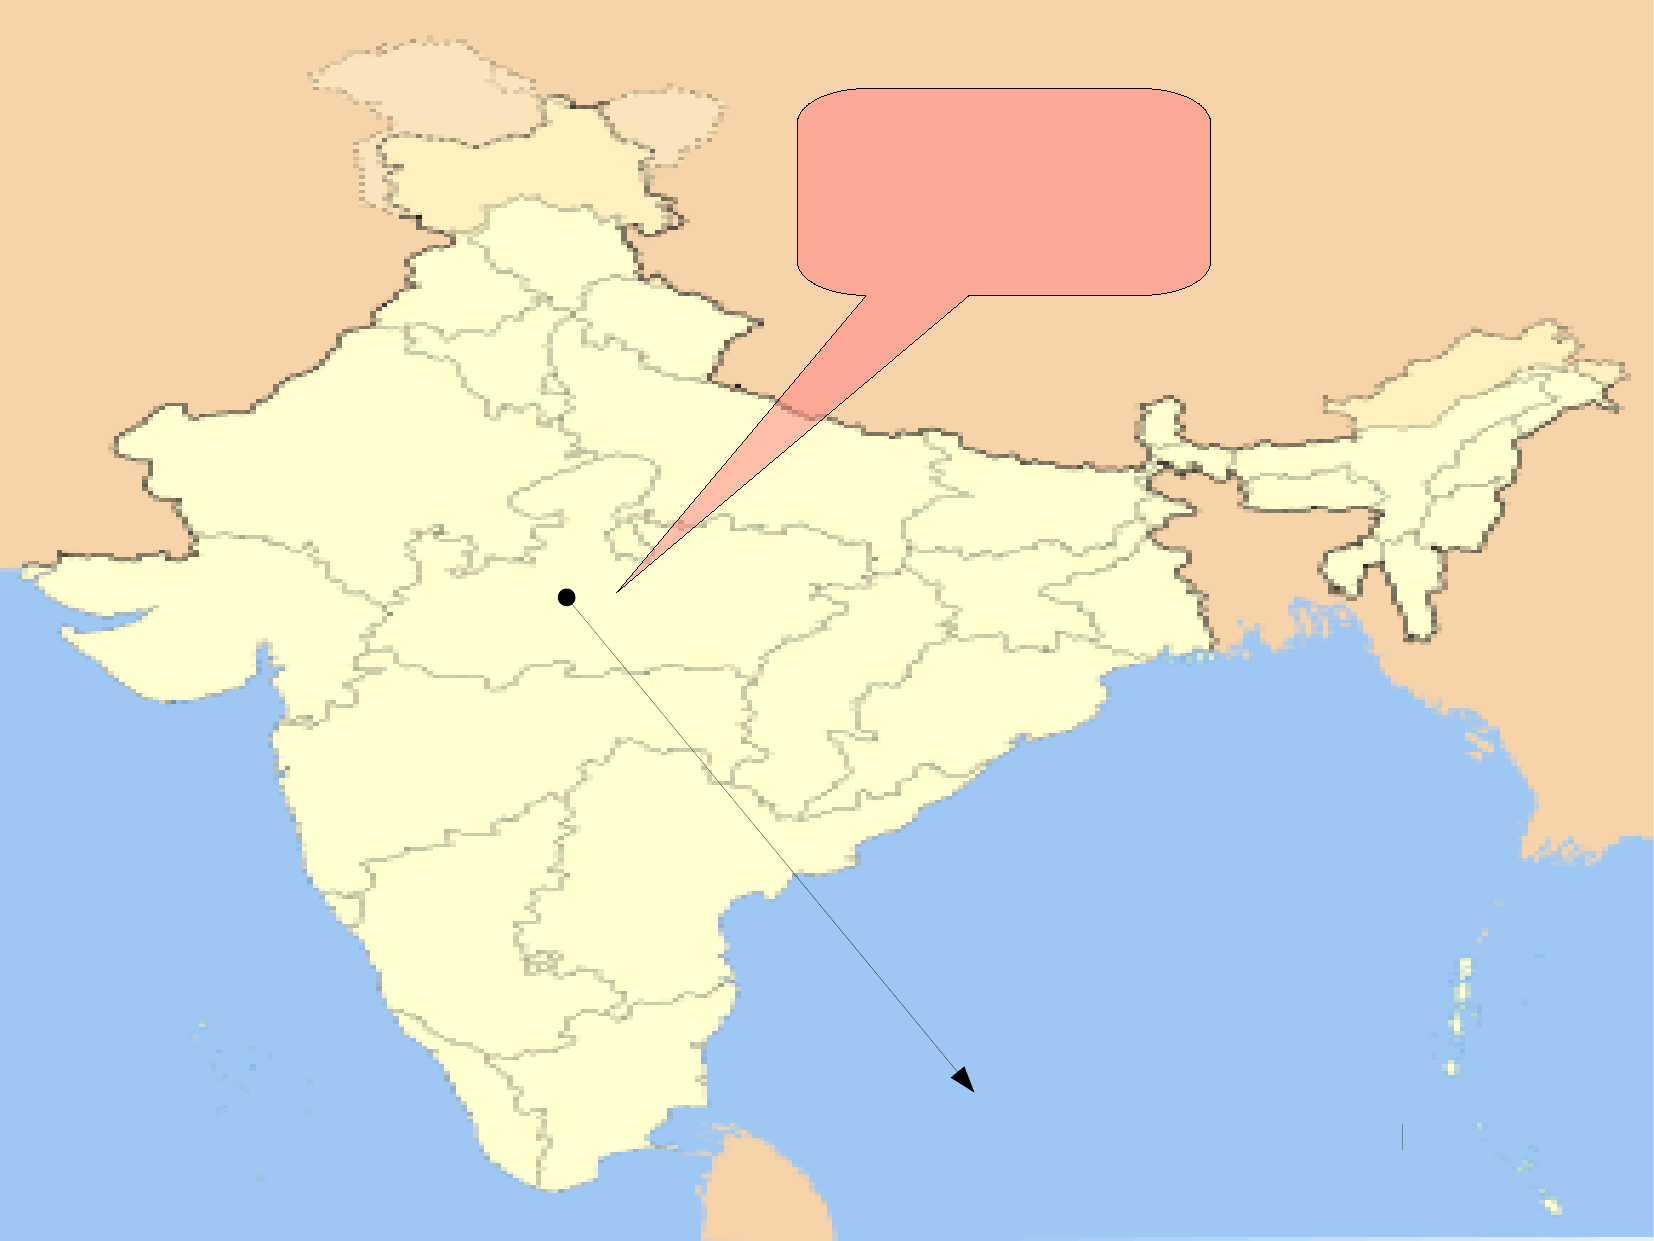

M A D H Y A
 P R A D E S H
BHOPAL